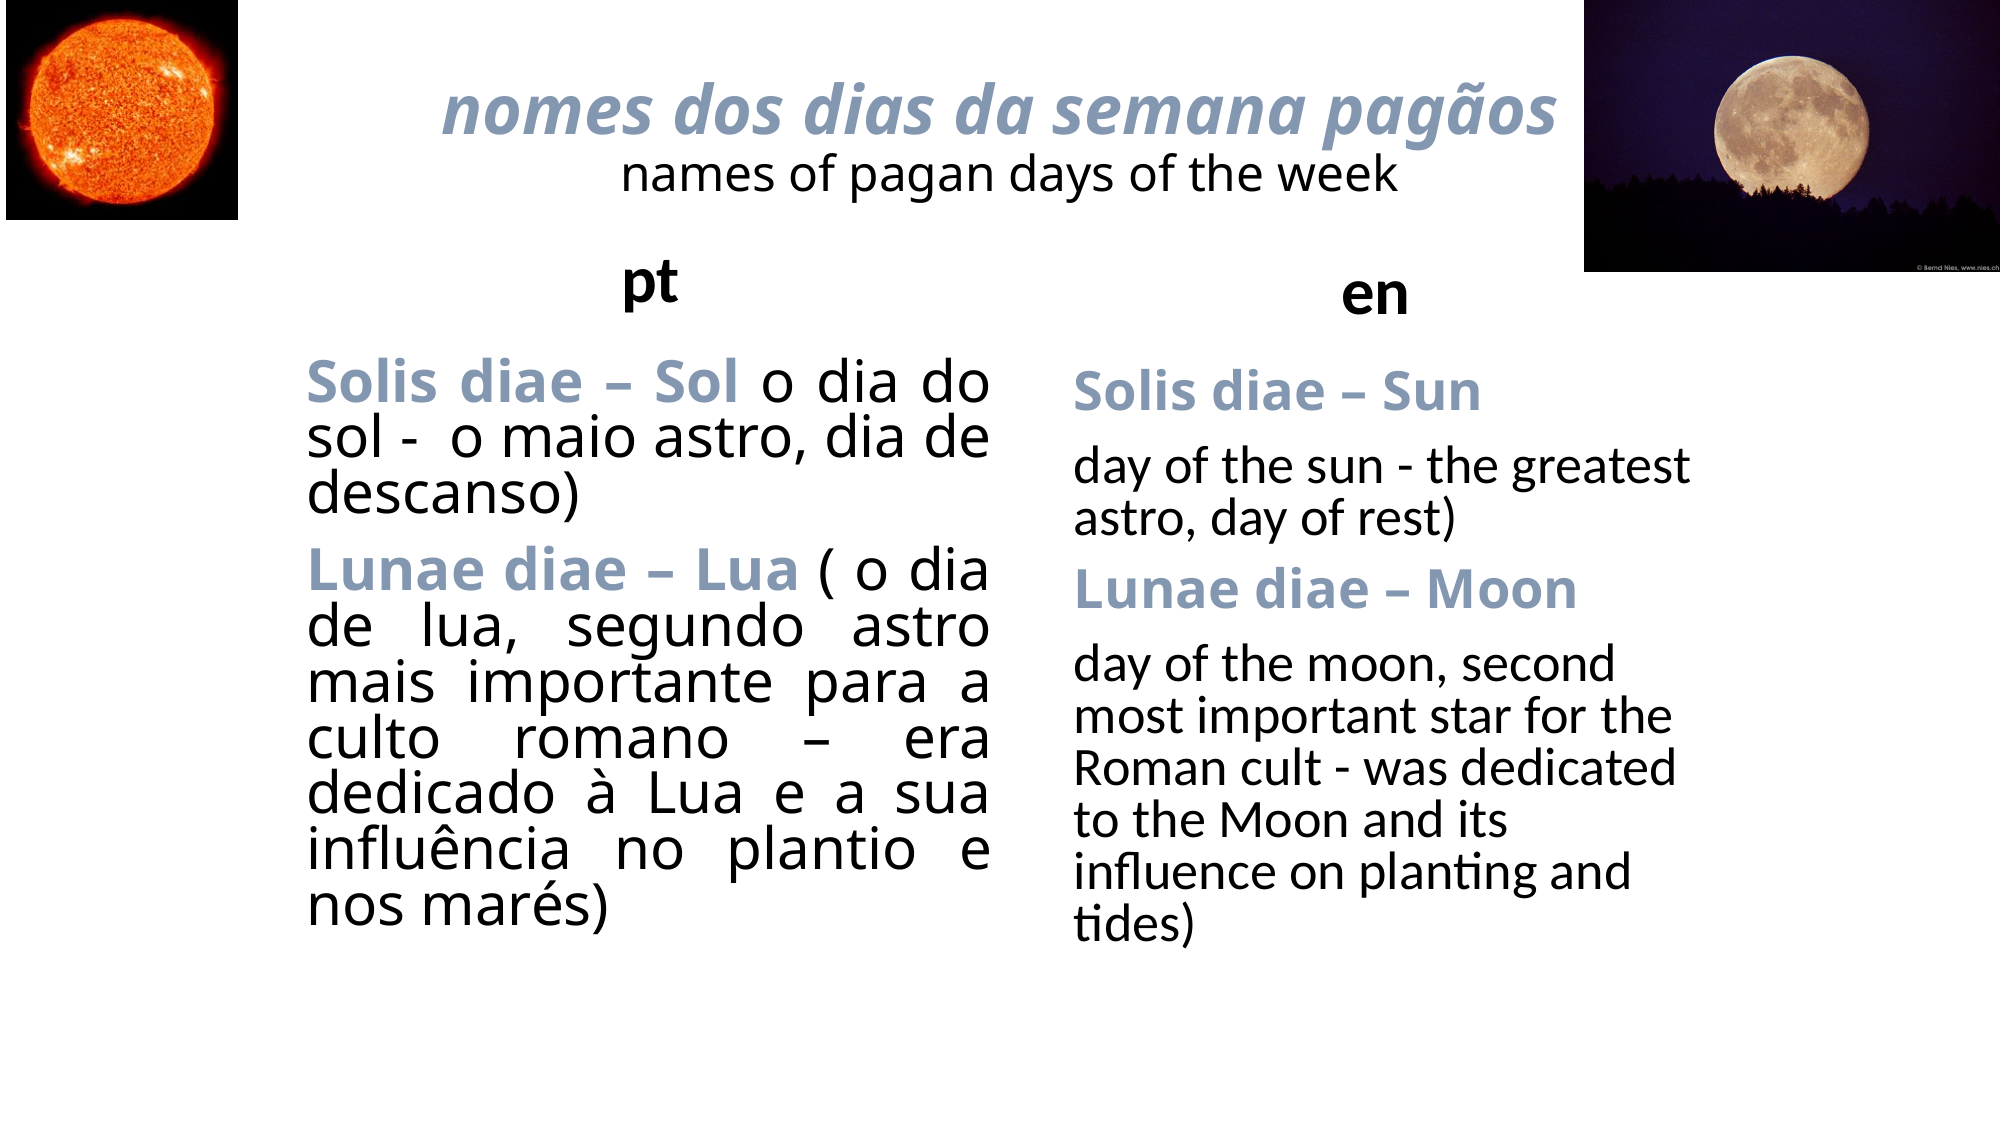

# nomes dos dias da semana pagãos names of pagan days of the week
 pt
en
Solis diae – Sol o dia do sol - o maio astro, dia de descanso)
Lunae diae – Lua ( o dia de lua, segundo astro mais importante para a culto romano – era dedicado à Lua e a sua influência no plantio e nos marés)
Solis diae – Sun
day of the sun - the greatest astro, day of rest)
Lunae diae – Moon
day of the moon, second most important star for the Roman cult - was dedicated to the Moon and its influence on planting and tides)